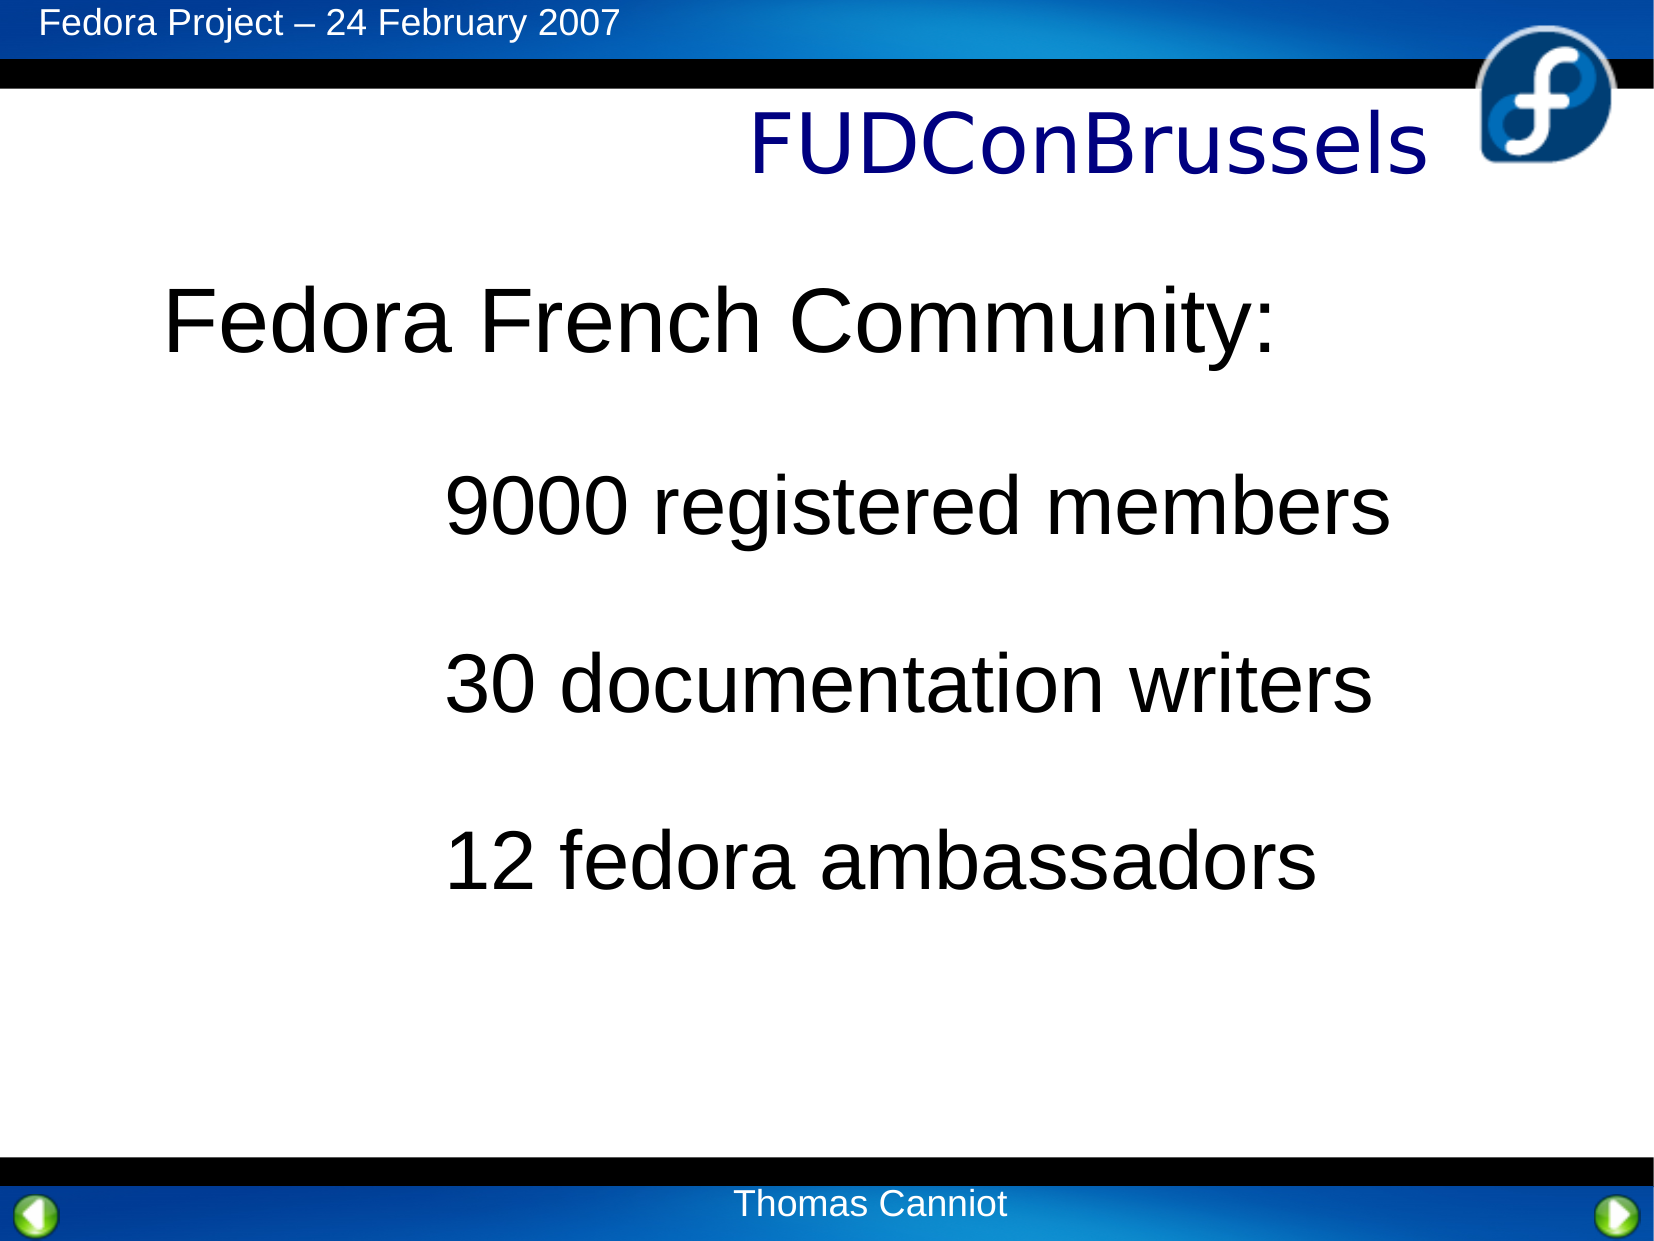

Fedora French Community:
9000 registered members
30 documentation writers
12 fedora ambassadors